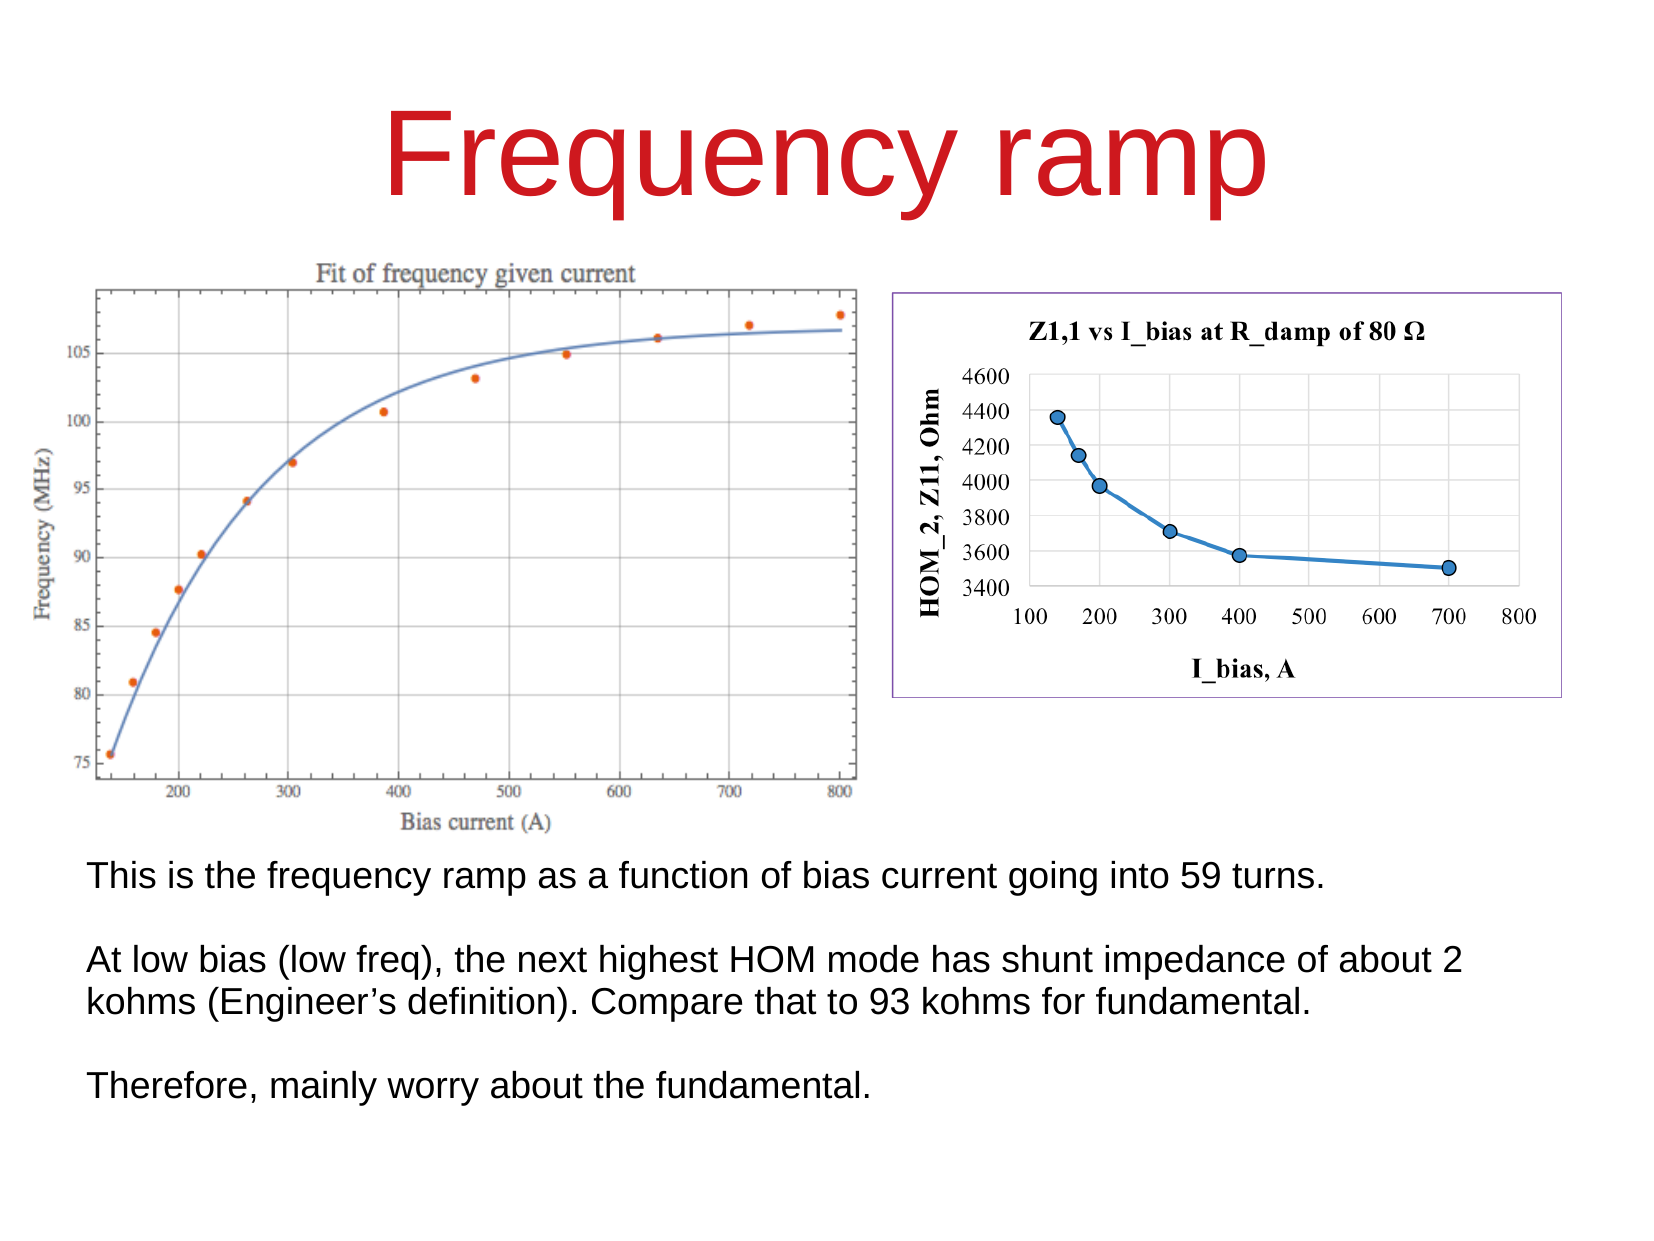

# Frequency ramp
This is the frequency ramp as a function of bias current going into 59 turns.
At low bias (low freq), the next highest HOM mode has shunt impedance of about 2 kohms (Engineer’s definition). Compare that to 93 kohms for fundamental.
Therefore, mainly worry about the fundamental.